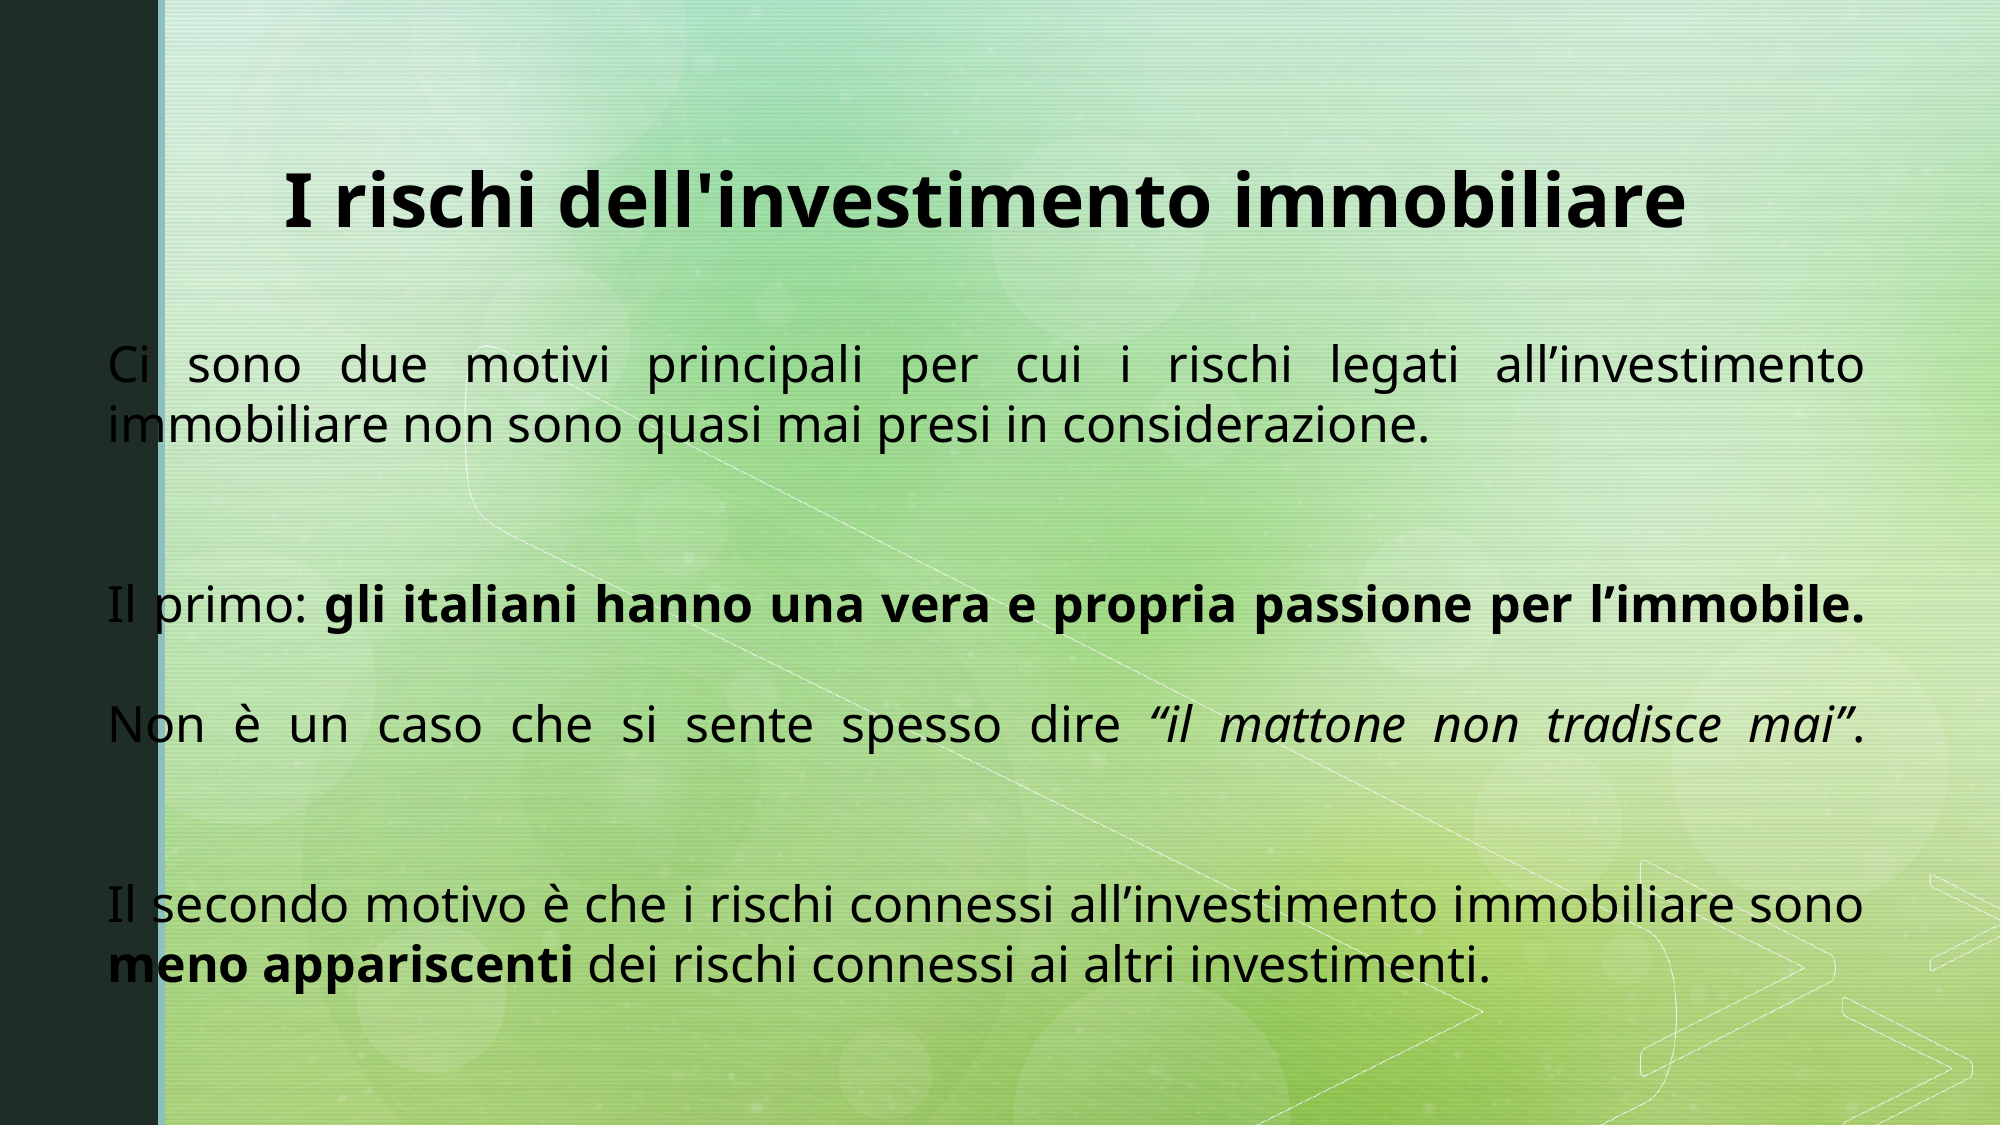

I rischi dell'investimento immobiliare
Ci sono due motivi principali per cui i rischi legati all’investimento immobiliare non sono quasi mai presi in considerazione.
Il primo: gli italiani hanno una vera e propria passione per l’immobile.
Non è un caso che si sente spesso dire “il mattone non tradisce mai”.
Il secondo motivo è che i rischi connessi all’investimento immobiliare sono meno appariscenti dei rischi connessi ai altri investimenti.